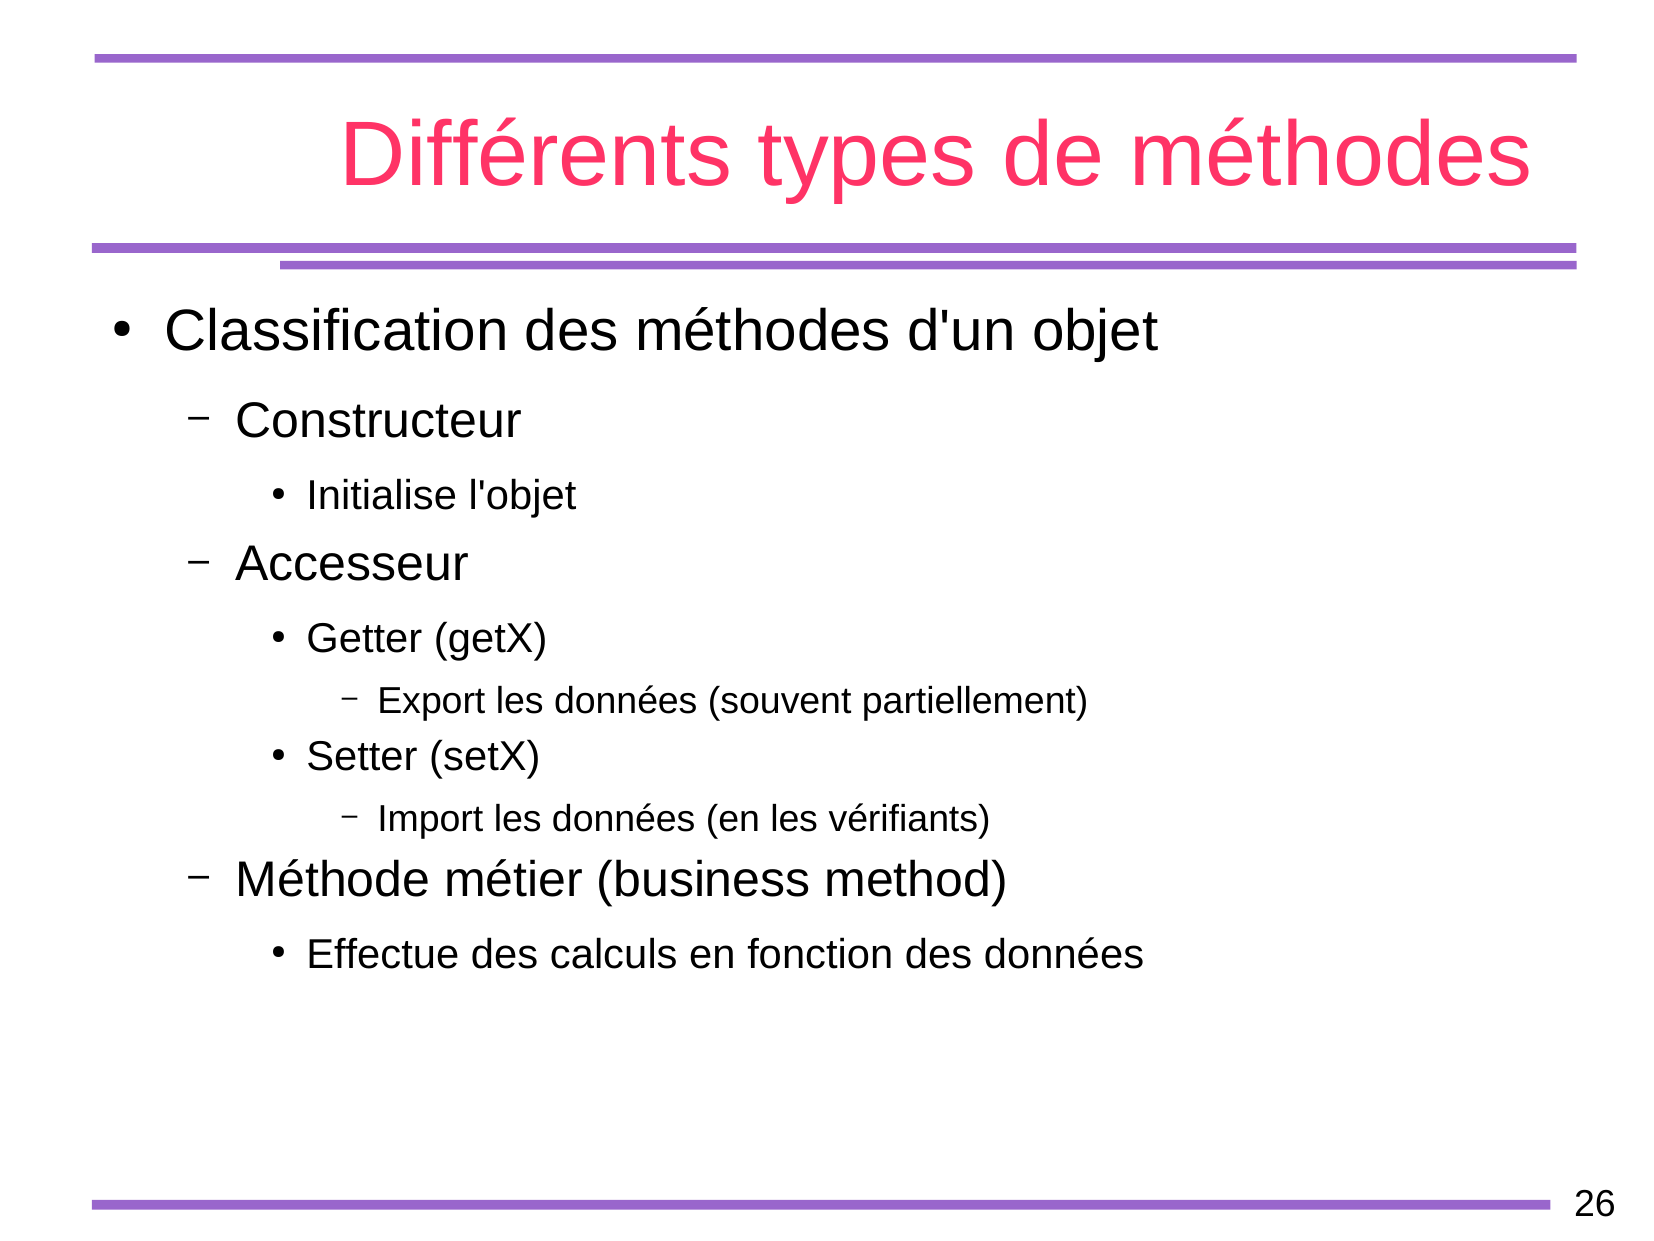

# Différents types de méthodes
Classification des méthodes d'un objet
Constructeur
Initialise l'objet
Accesseur
Getter (getX)
Export les données (souvent partiellement)
Setter (setX)
Import les données (en les vérifiants)
Méthode métier (business method)
Effectue des calculs en fonction des données